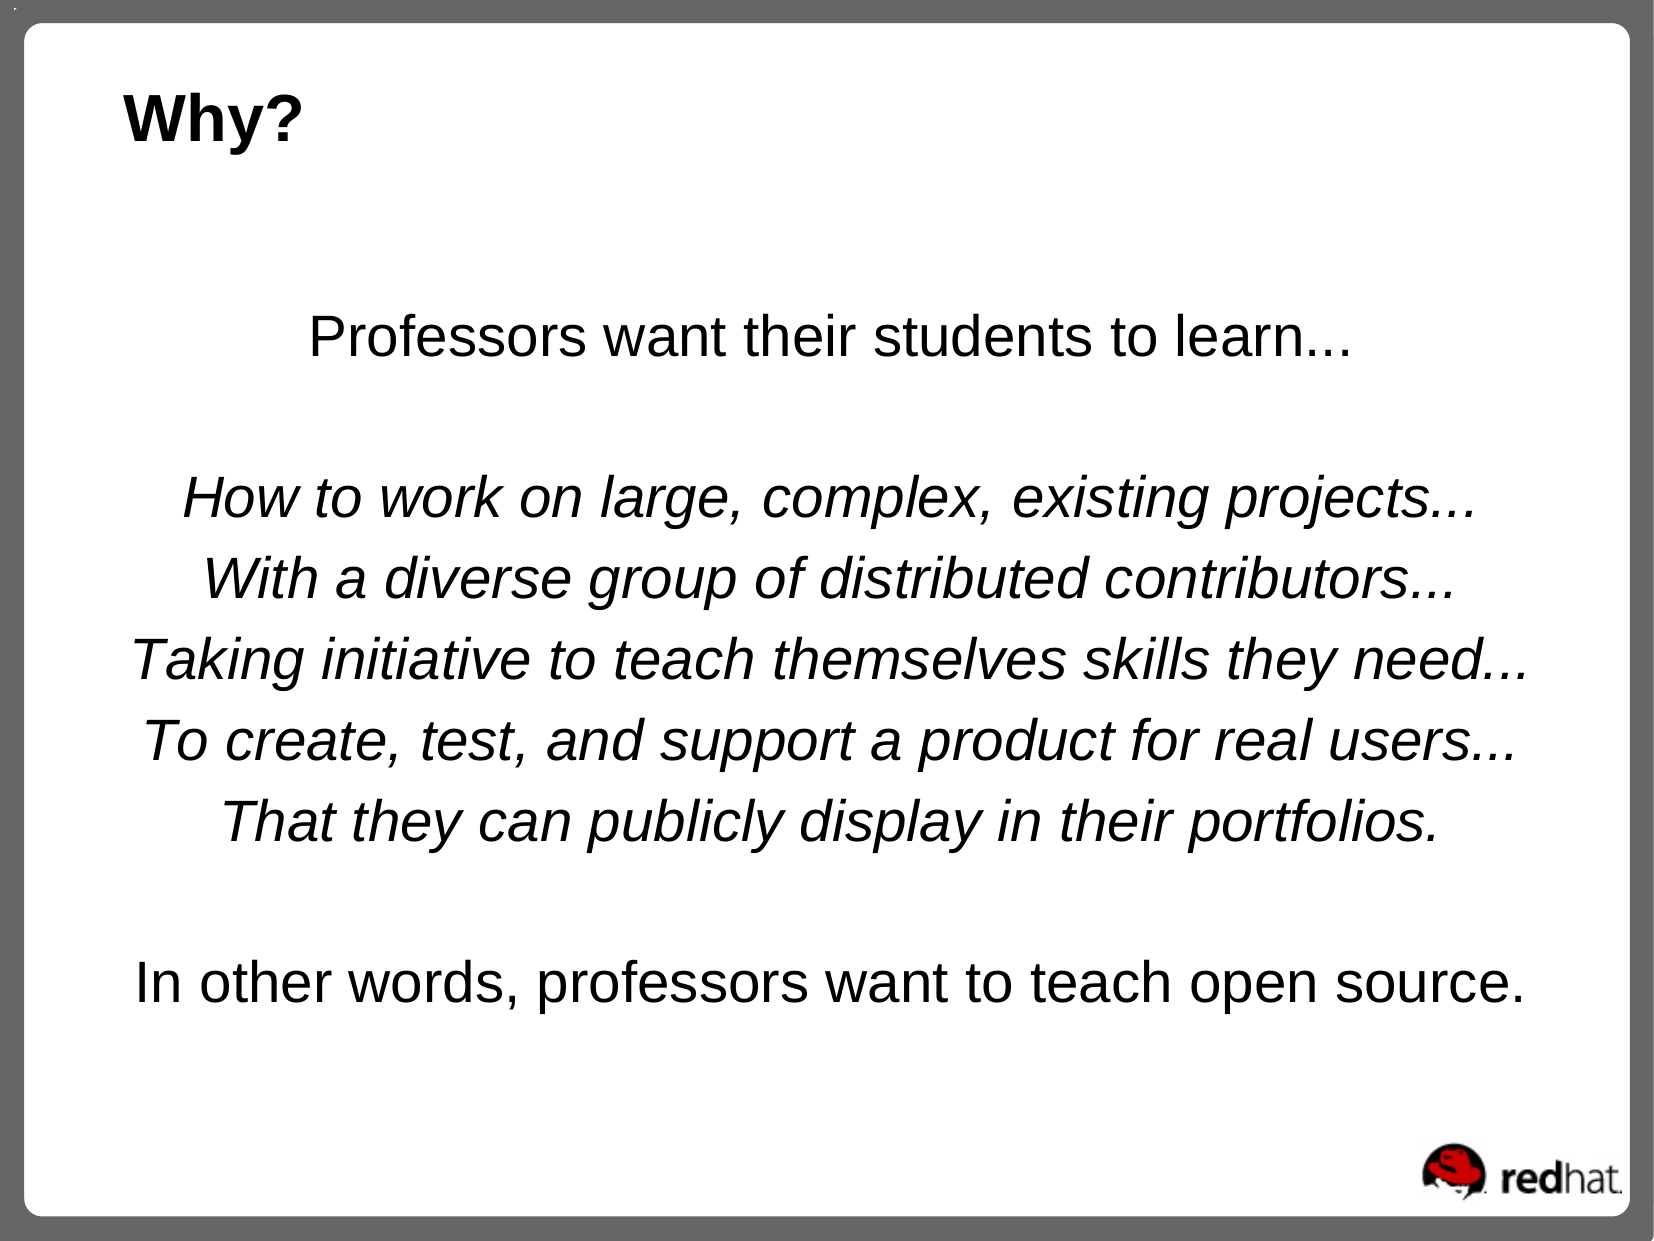

# Why?
Professors want their students to learn...
How to work on large, complex, existing projects...
With a diverse group of distributed contributors...
Taking initiative to teach themselves skills they need...
To create, test, and support a product for real users...
That they can publicly display in their portfolios.
In other words, professors want to teach open source.